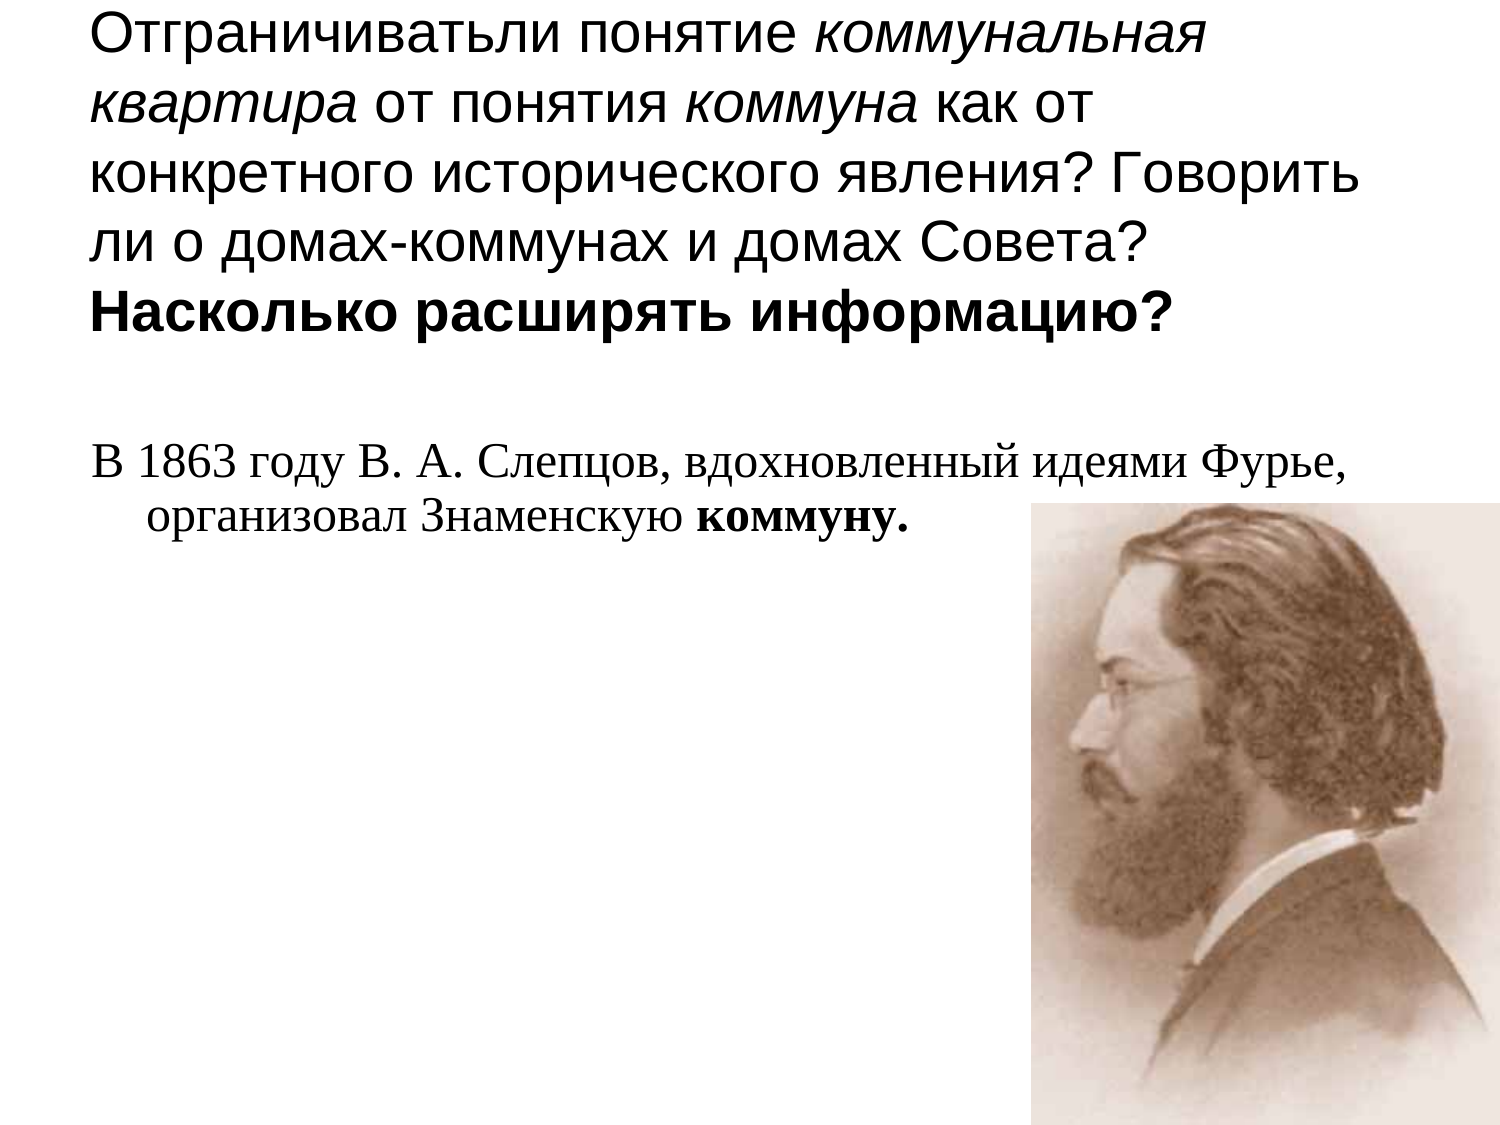

# Отграничиватьли понятие коммунальная квартира от понятия коммуна как от конкретного исторического явления? Говорить ли о домах-коммунах и домах Совета? Насколько расширять информацию?
В 1863 году В. А. Слепцов, вдохновленный идеями Фурье, организовал Знаменскую коммуну.